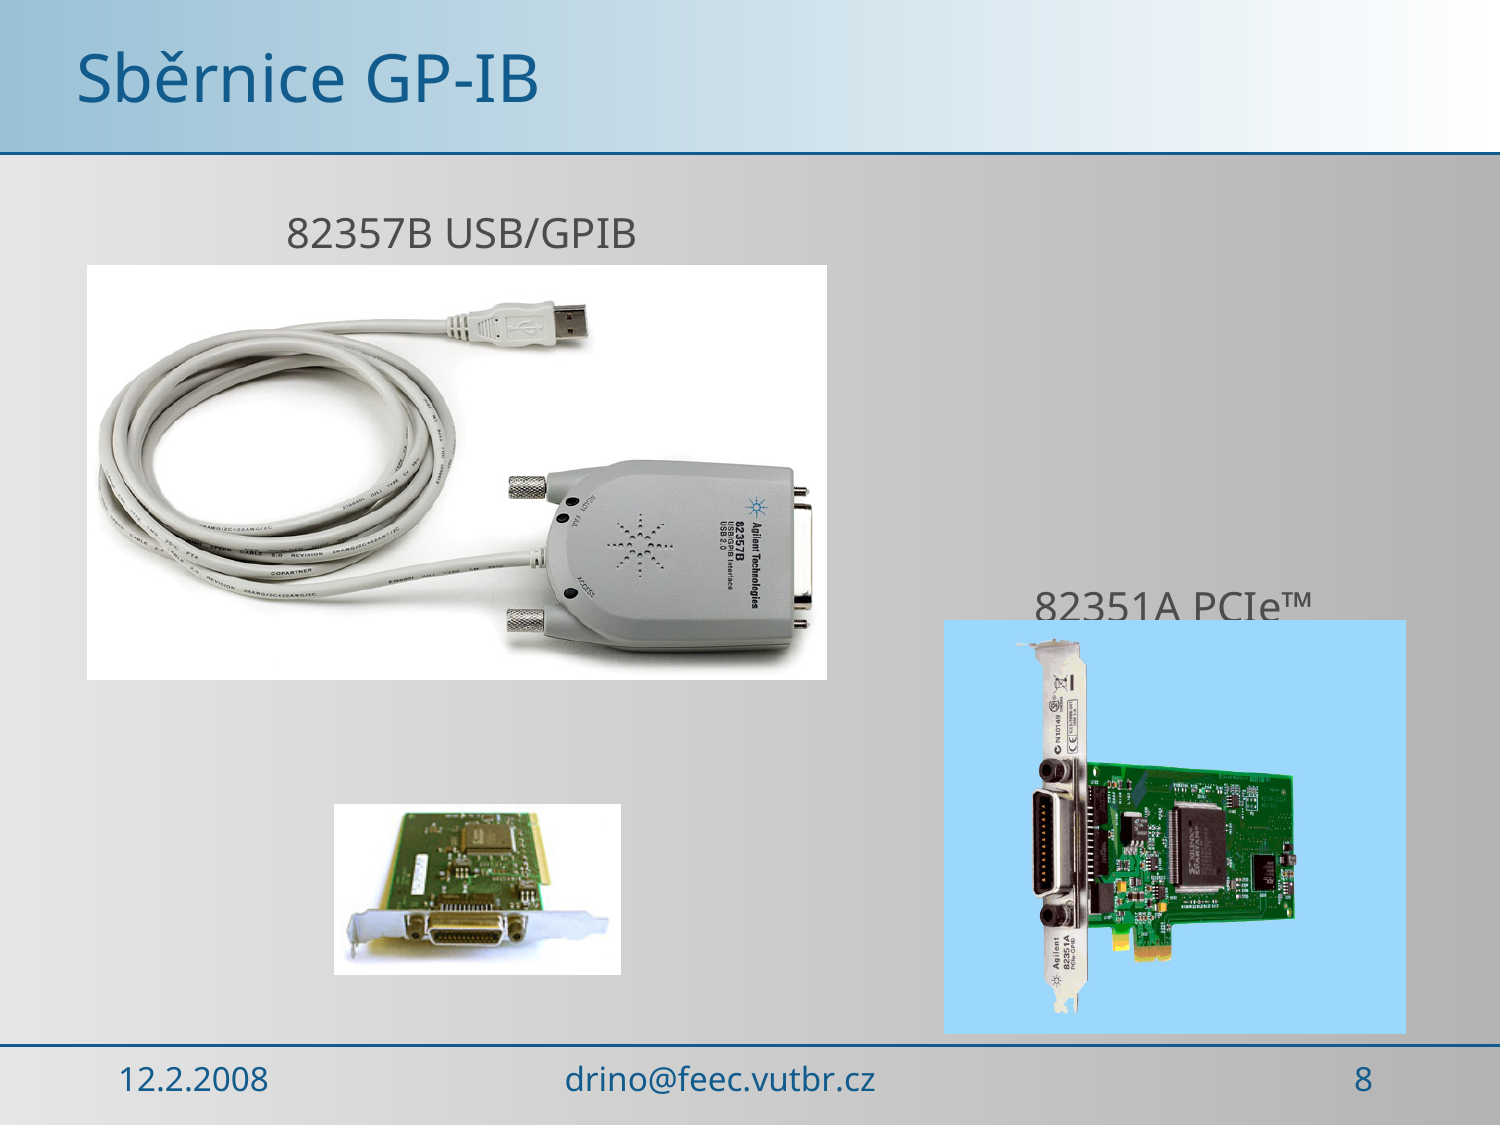

# Sběrnice GP-IB
82357B USB/GPIB
82351A PCIe™
82350B PCI
12.2.2008
drino@feec.vutbr.cz